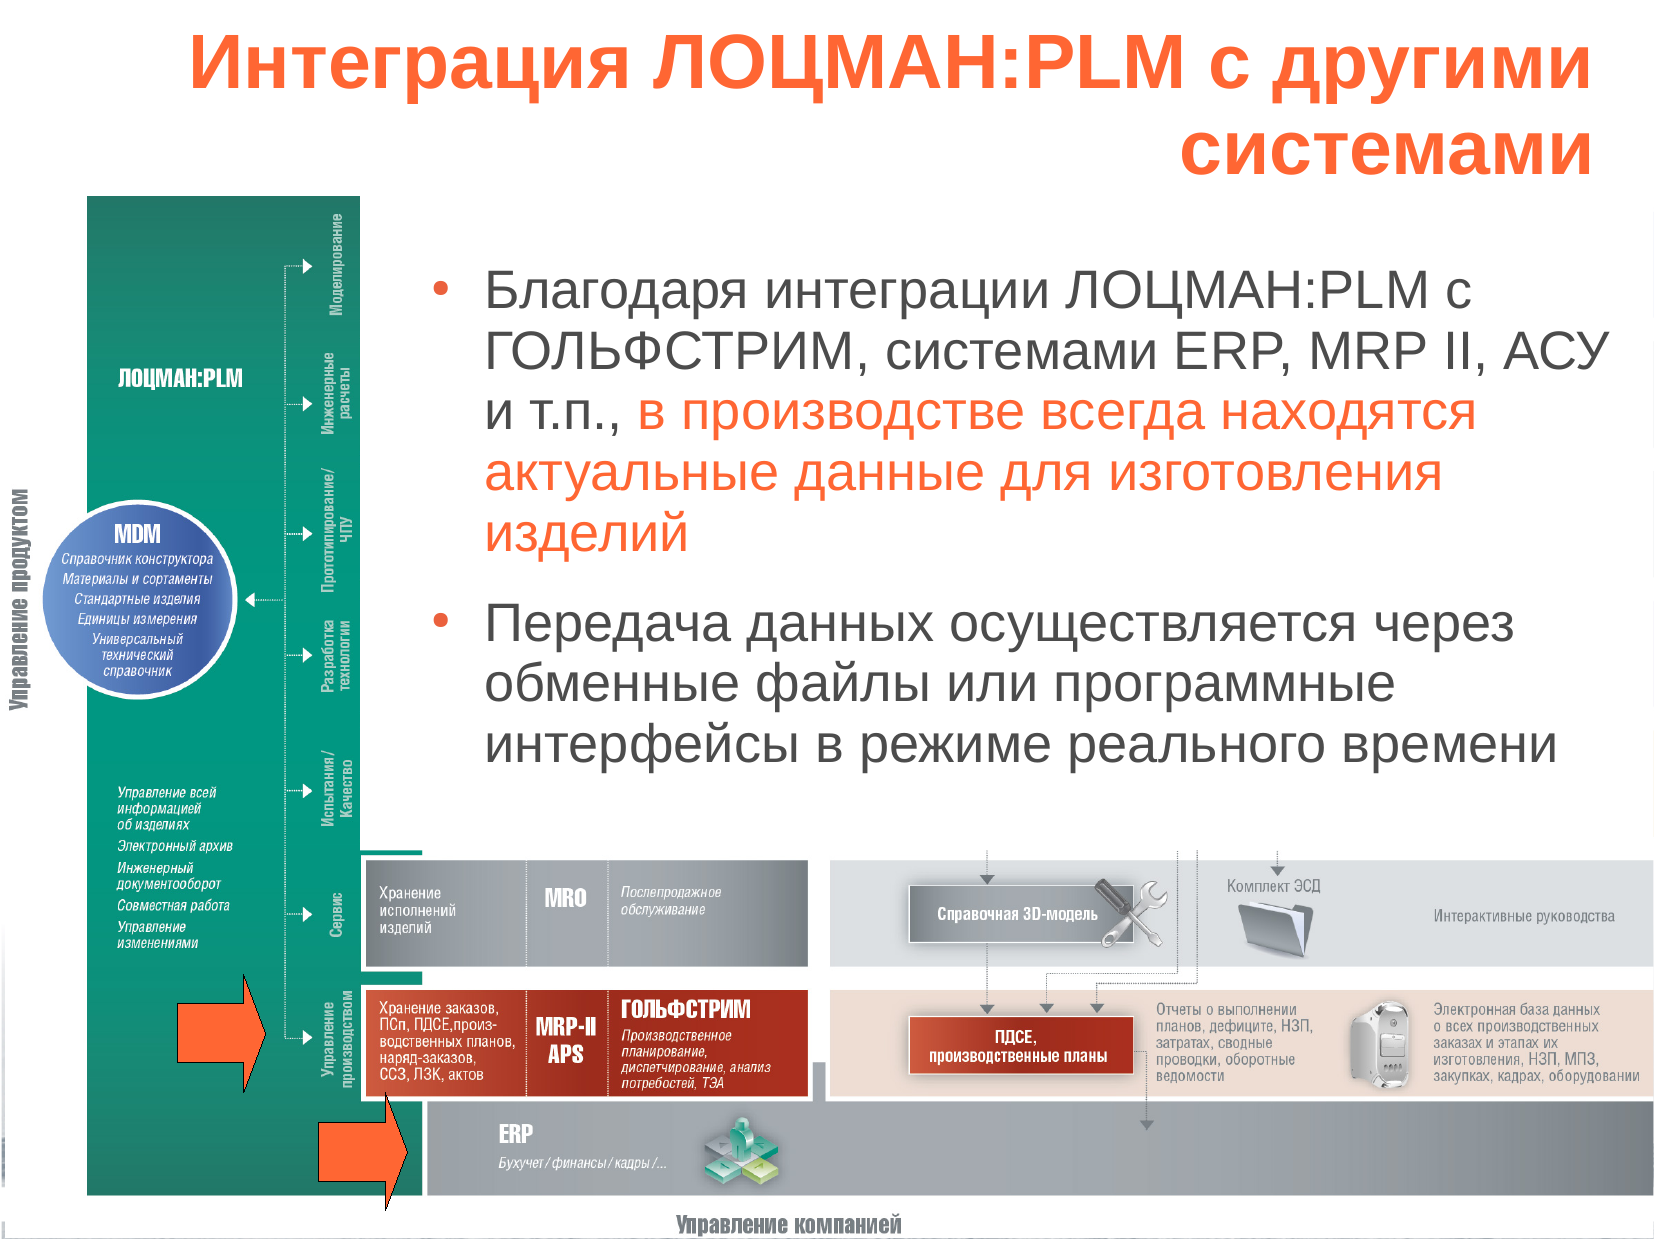

Интеграция ЛОЦМАН:PLM с другими системами
# Благодаря интеграции ЛОЦМАН:PLM с ГОЛЬФСТРИМ, системами ERP, MRP II, АСУ и т.п., в производстве всегда находятся актуальные данные для изготовления изделий
Передача данных осуществляется через обменные файлы или программные интерфейсы в режиме реального времени